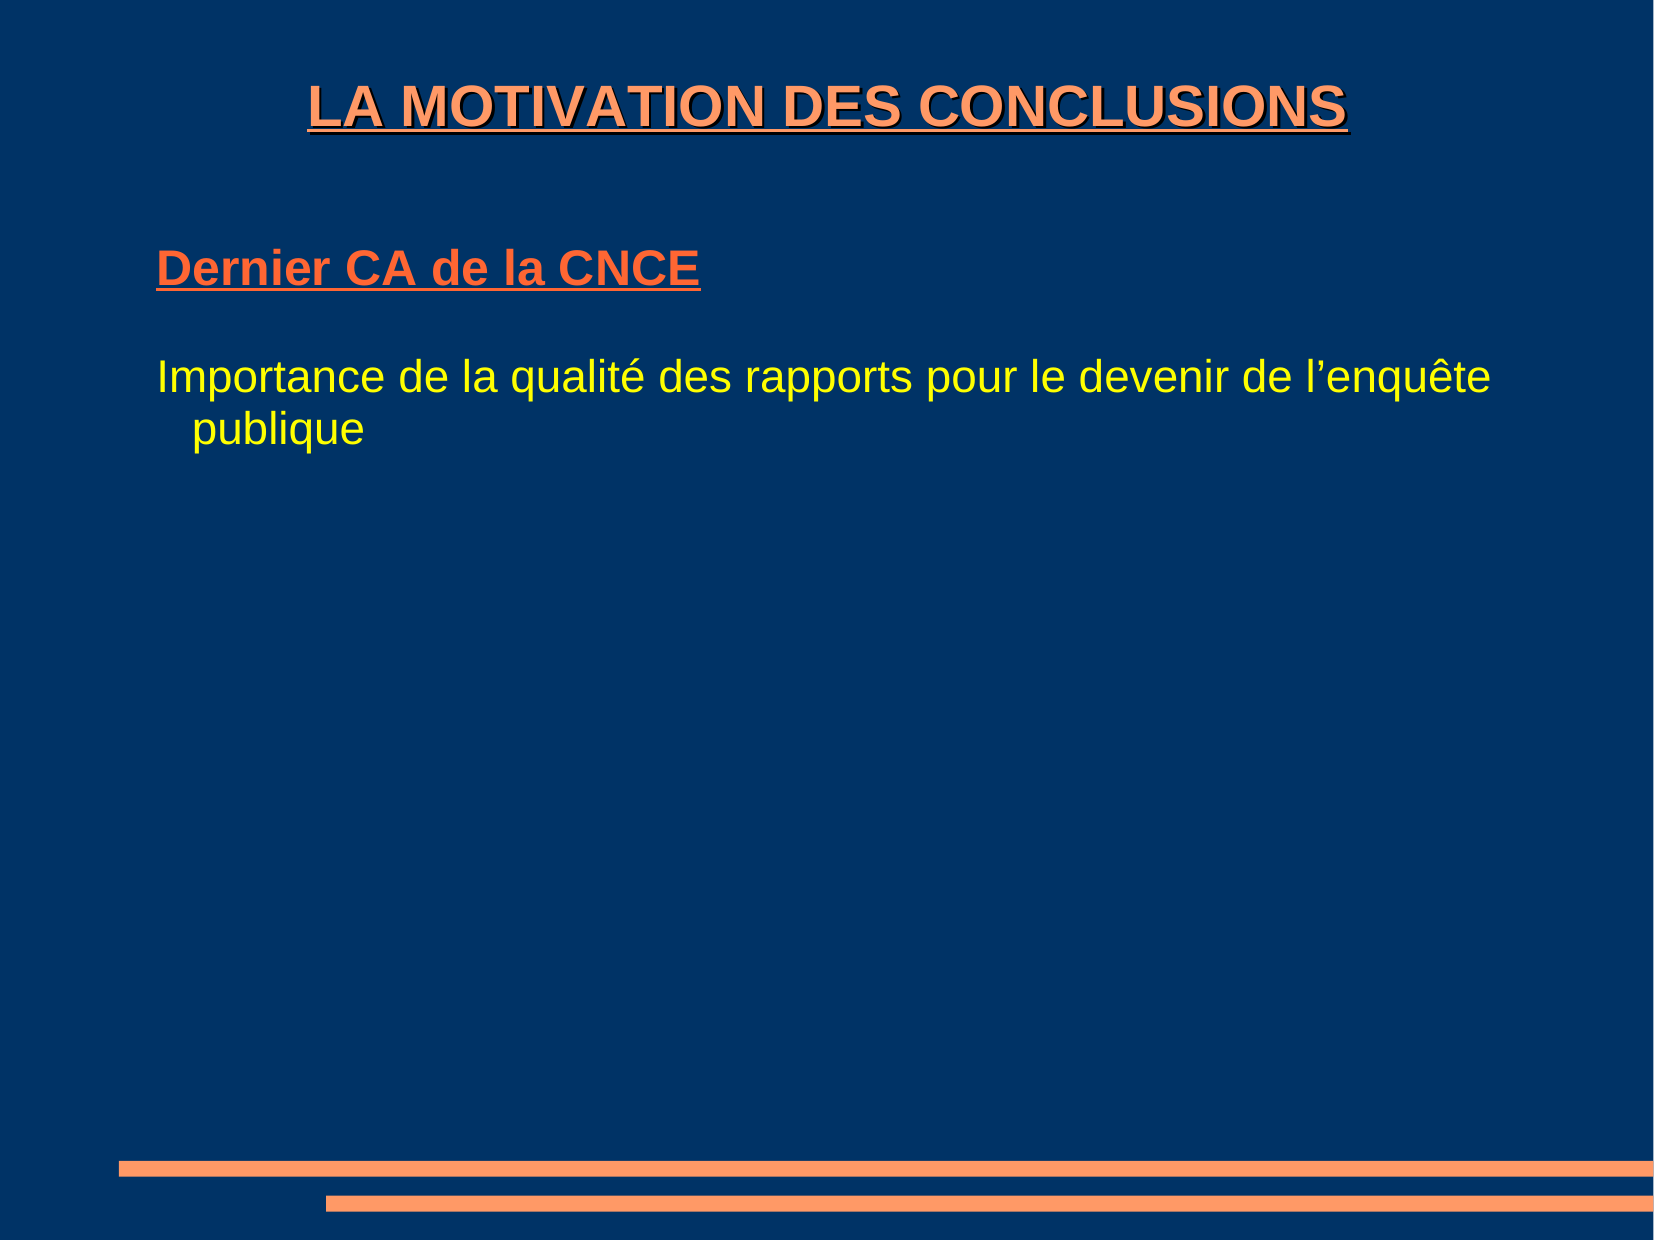

# LA MOTIVATION DES CONCLUSIONS
Dernier CA de la CNCE
Importance de la qualité des rapports pour le devenir de l’enquête publique